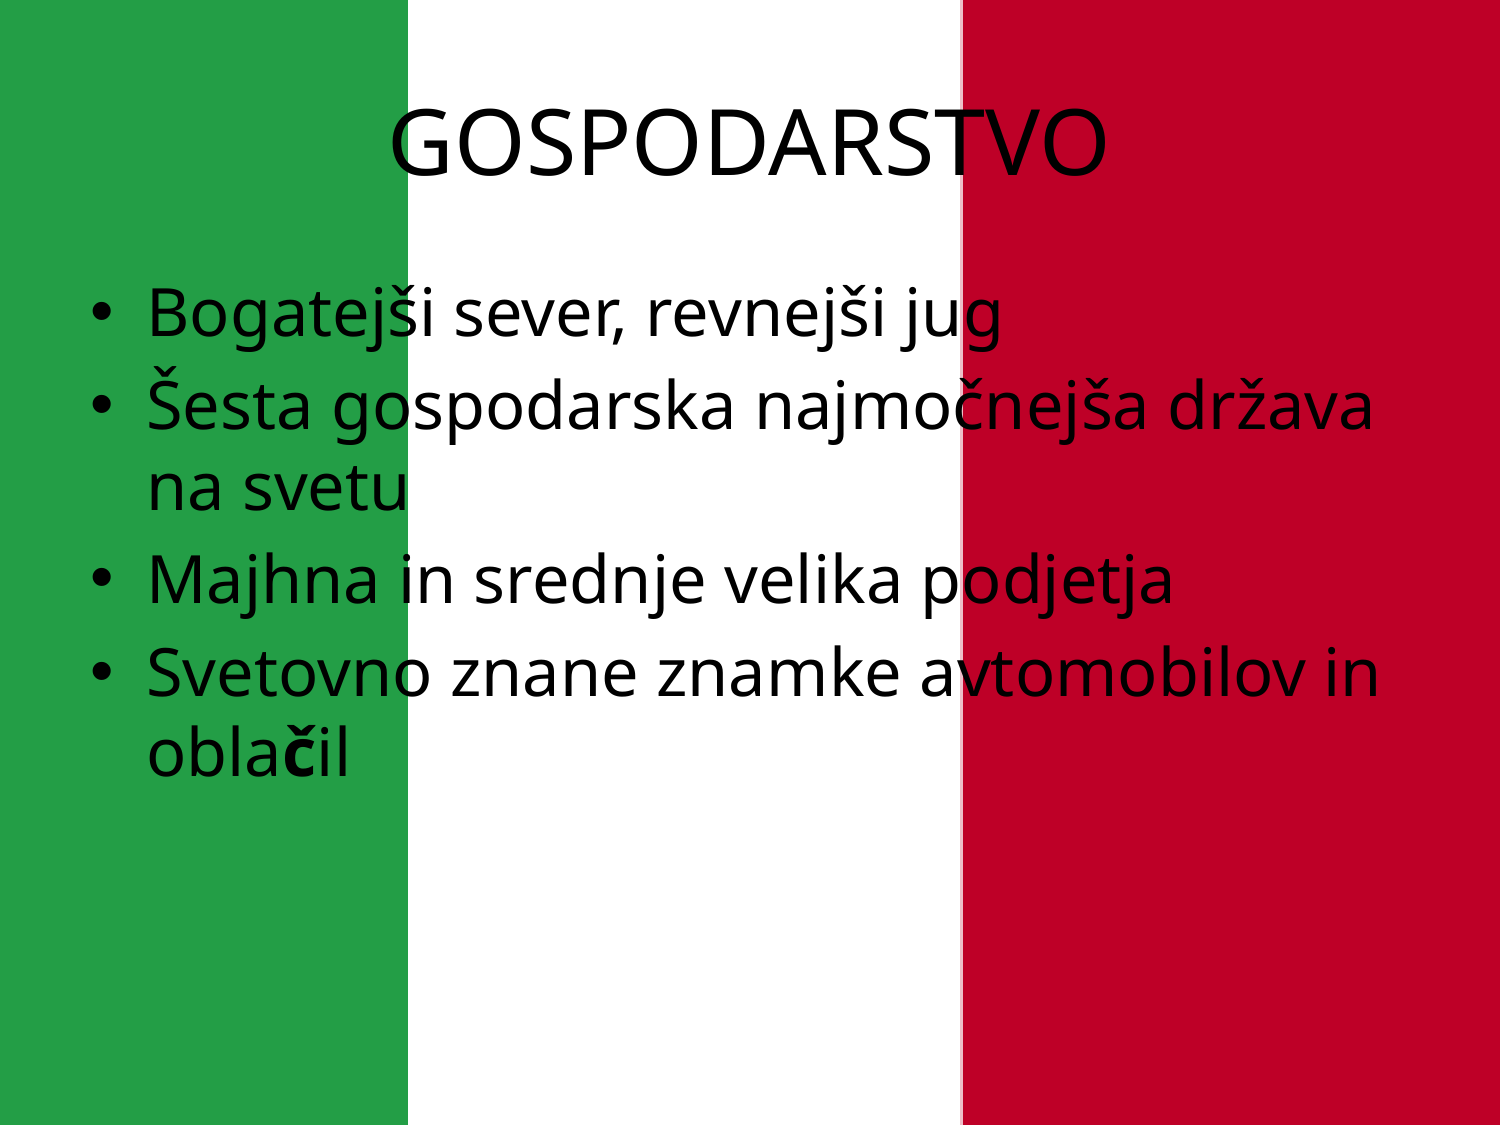

# GOSPODARSTVO
Bogatejši sever, revnejši jug
Šesta gospodarska najmočnejša država na svetu
Majhna in srednje velika podjetja
Svetovno znane znamke avtomobilov in oblačil